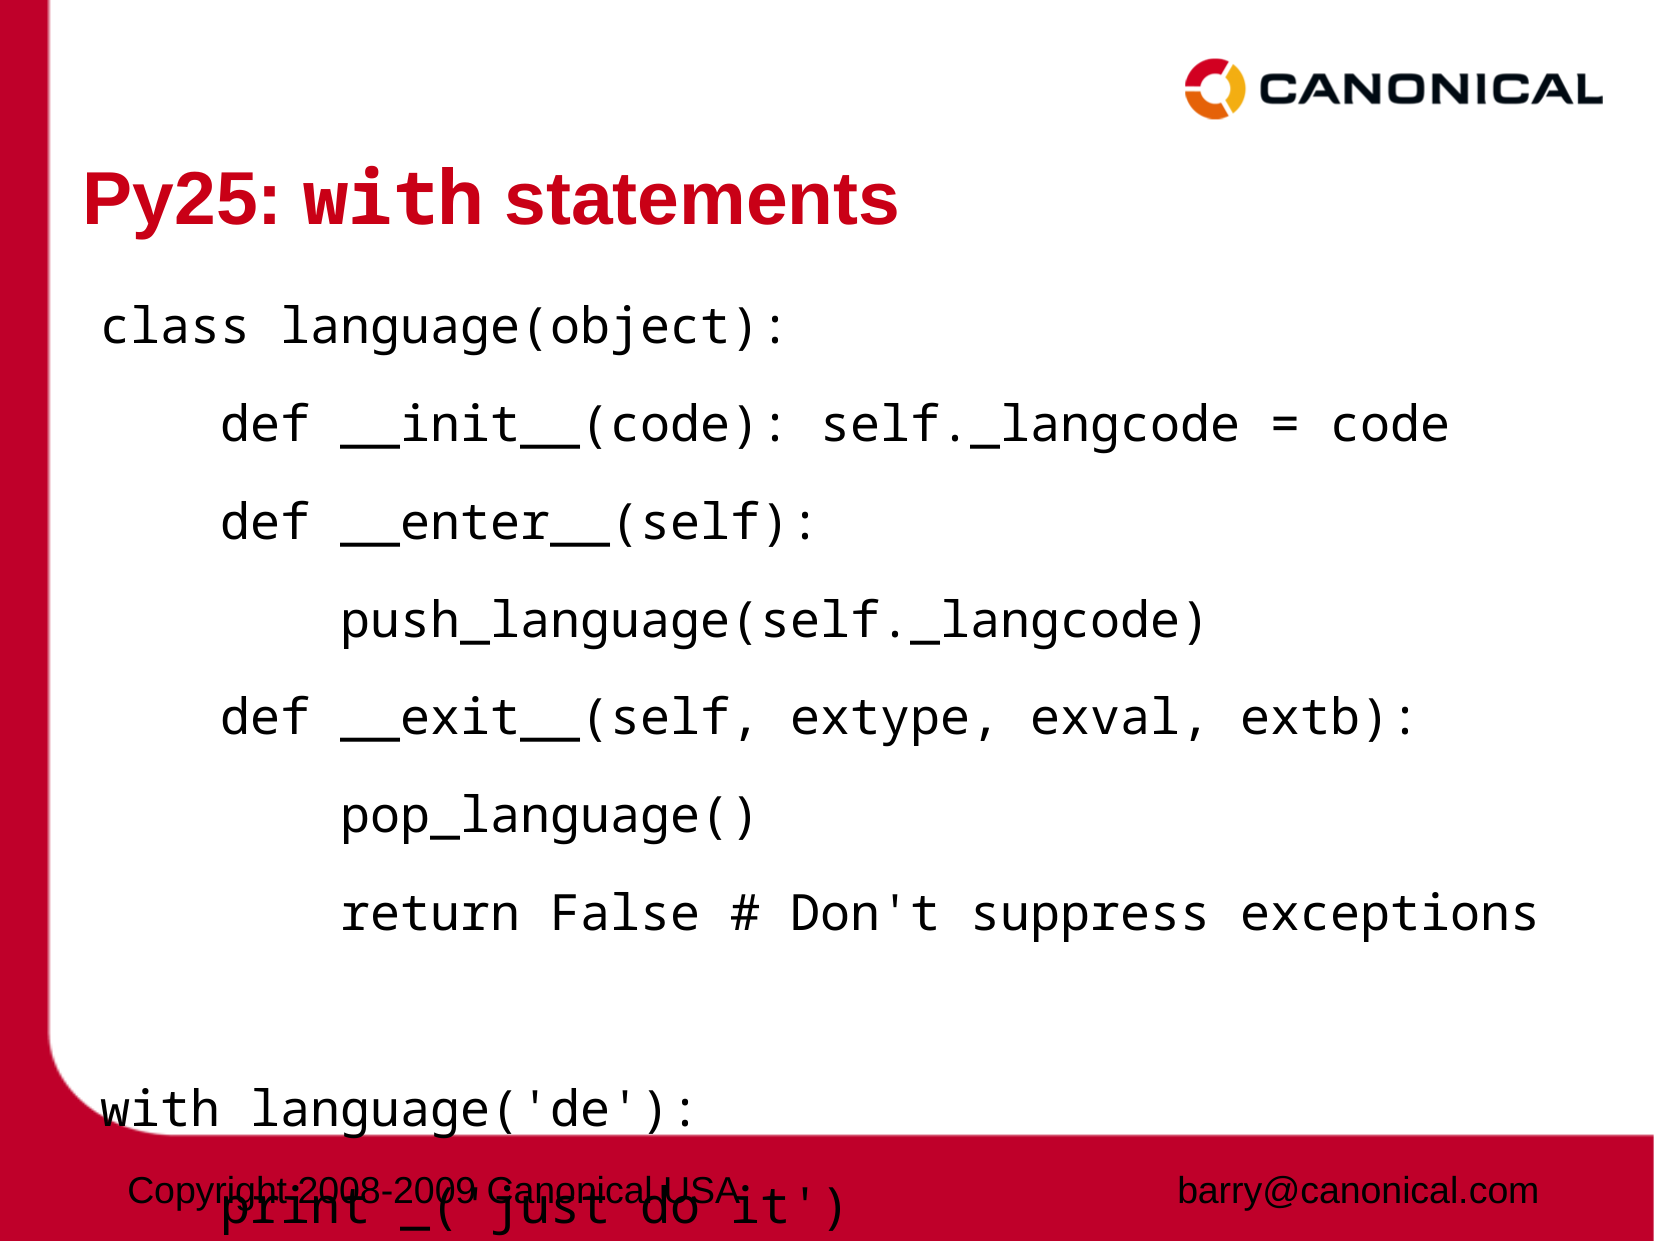

# Py25: with statements
class language(object):
 def __init__(code): self._langcode = code
 def __enter__(self):
 push_language(self._langcode)
 def __exit__(self, extype, exval, extb):
 pop_language()
 return False # Don't suppress exceptions
with language('de'):
 print _('just do it')